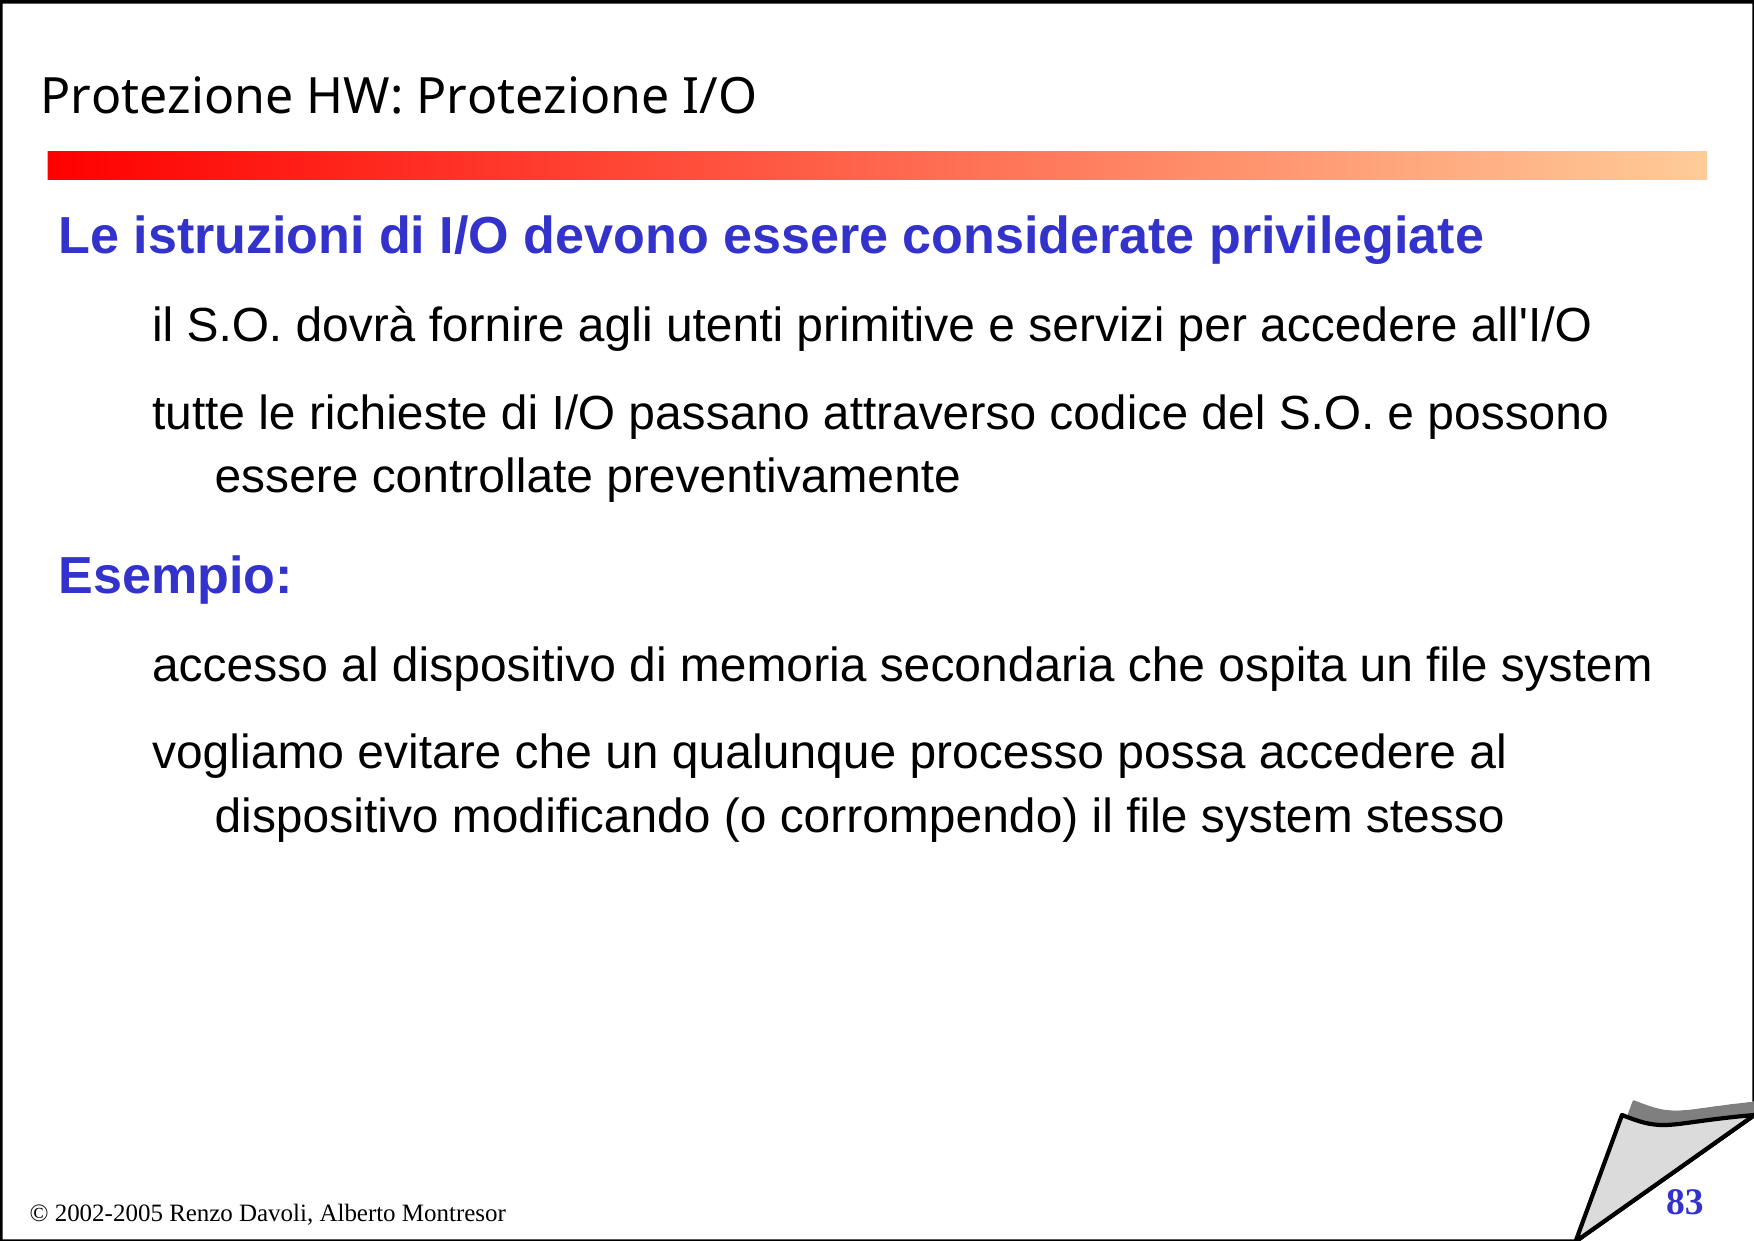

# Protezione HW: Protezione I/O
Le istruzioni di I/O devono essere considerate privilegiate
il S.O. dovrà fornire agli utenti primitive e servizi per accedere all'I/O
tutte le richieste di I/O passano attraverso codice del S.O. e possono essere controllate preventivamente
Esempio:
accesso al dispositivo di memoria secondaria che ospita un file system
vogliamo evitare che un qualunque processo possa accedere al dispositivo modificando (o corrompendo) il file system stesso